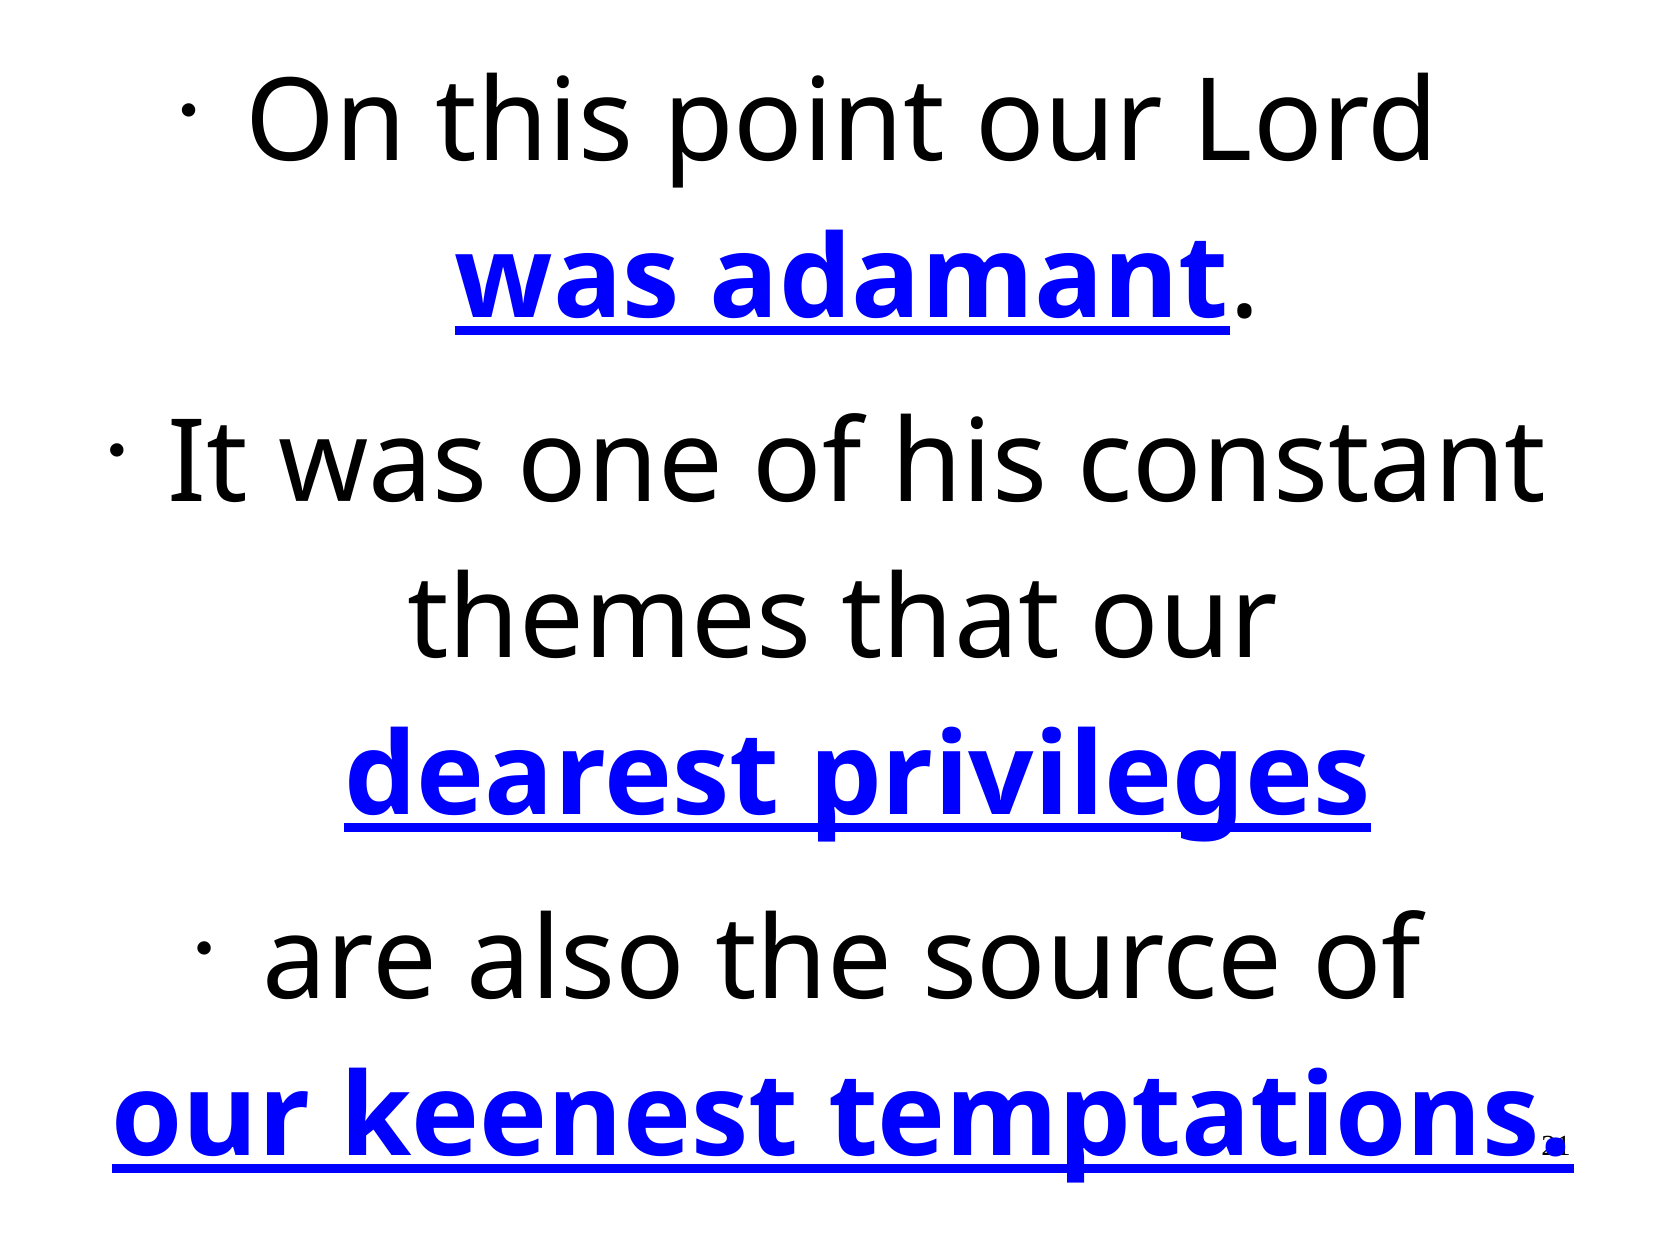

# On this point our Lord was adamant.
It was one of his constant themes that our
dearest privileges
are also the source of
our keenest temptations.
21